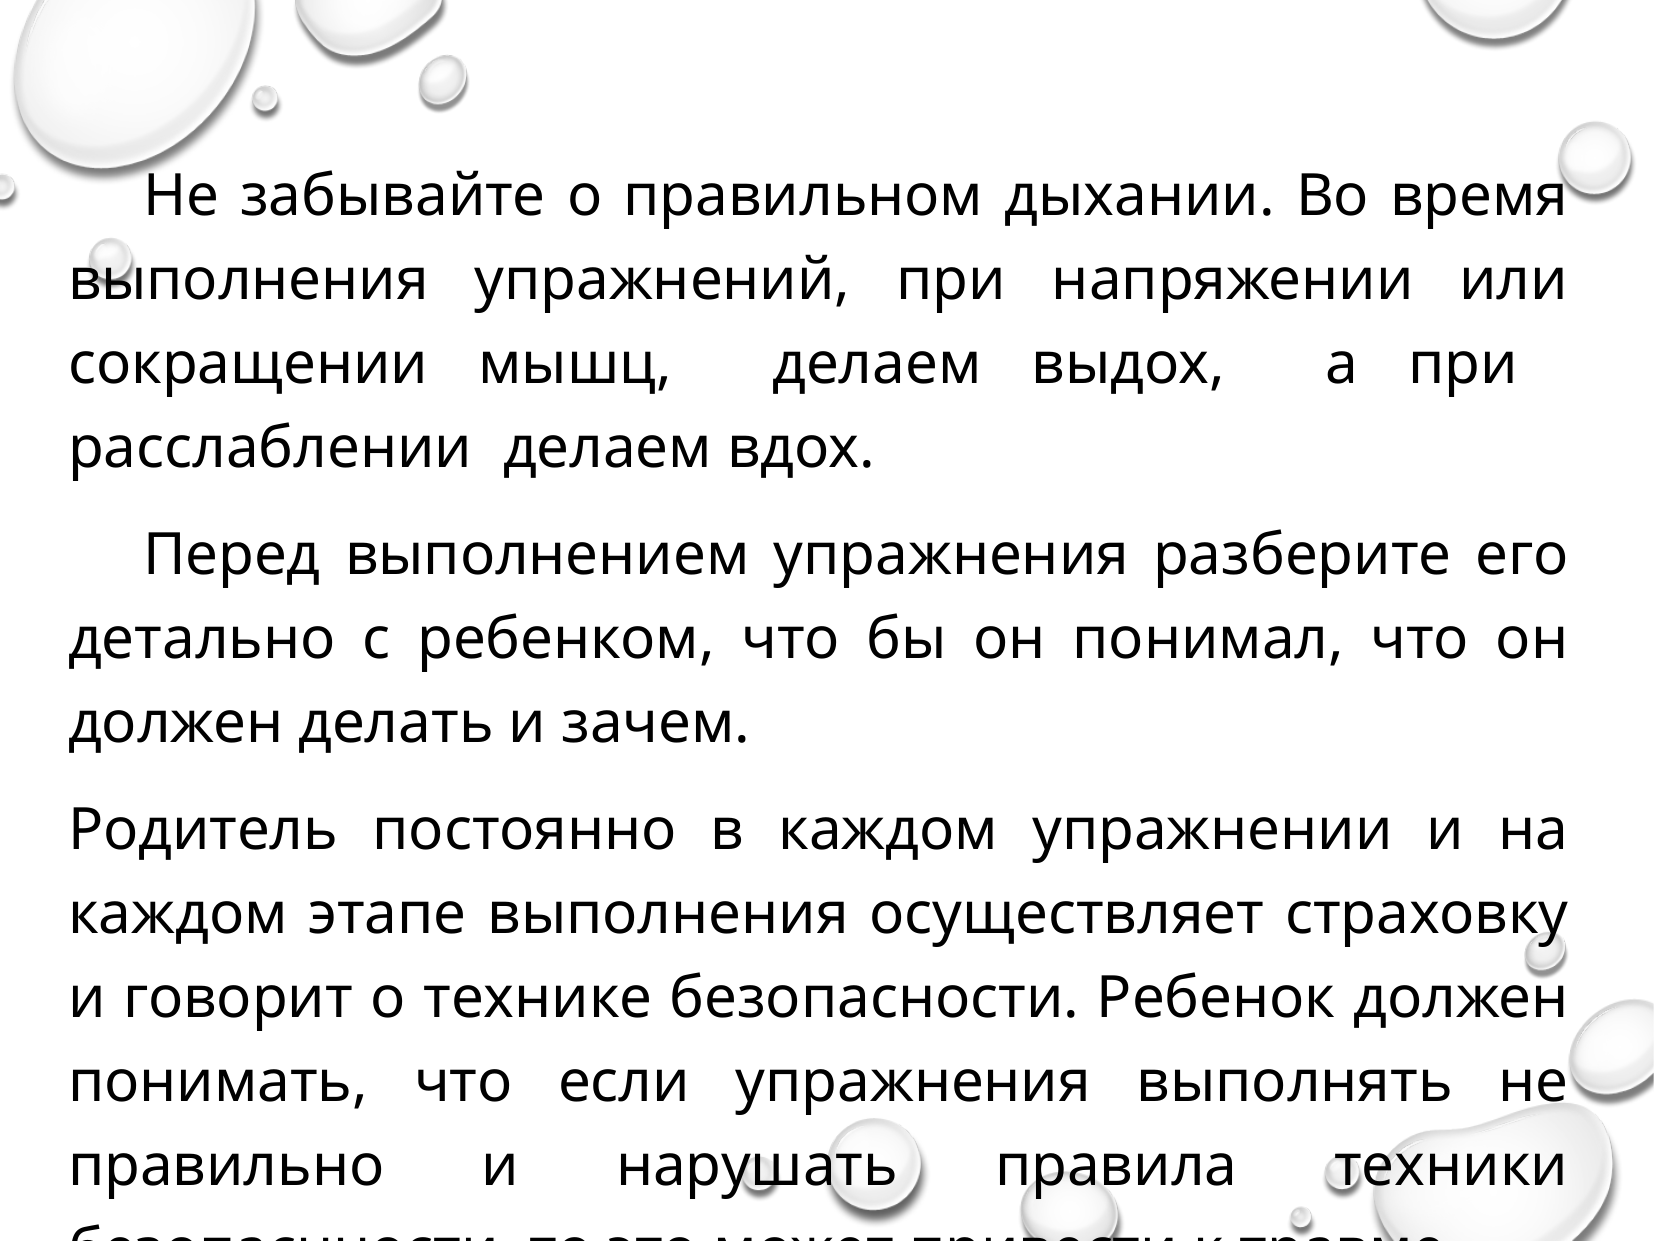

# Не забывайте о правильном дыхании. Во время выполнения упражнений, при напряжении или сокращении мышц, делаем выдох, а при расслаблении делаем вдох.
	Перед выполнением упражнения разберите его детально с ребенком, что бы он понимал, что он должен делать и зачем.
Родитель постоянно в каждом упражнении и на каждом этапе выполнения осуществляет страховку и говорит о технике безопасности. Ребенок должен понимать, что если упражнения выполнять не правильно и нарушать правила техники безопаснности, то это может привести к травме.